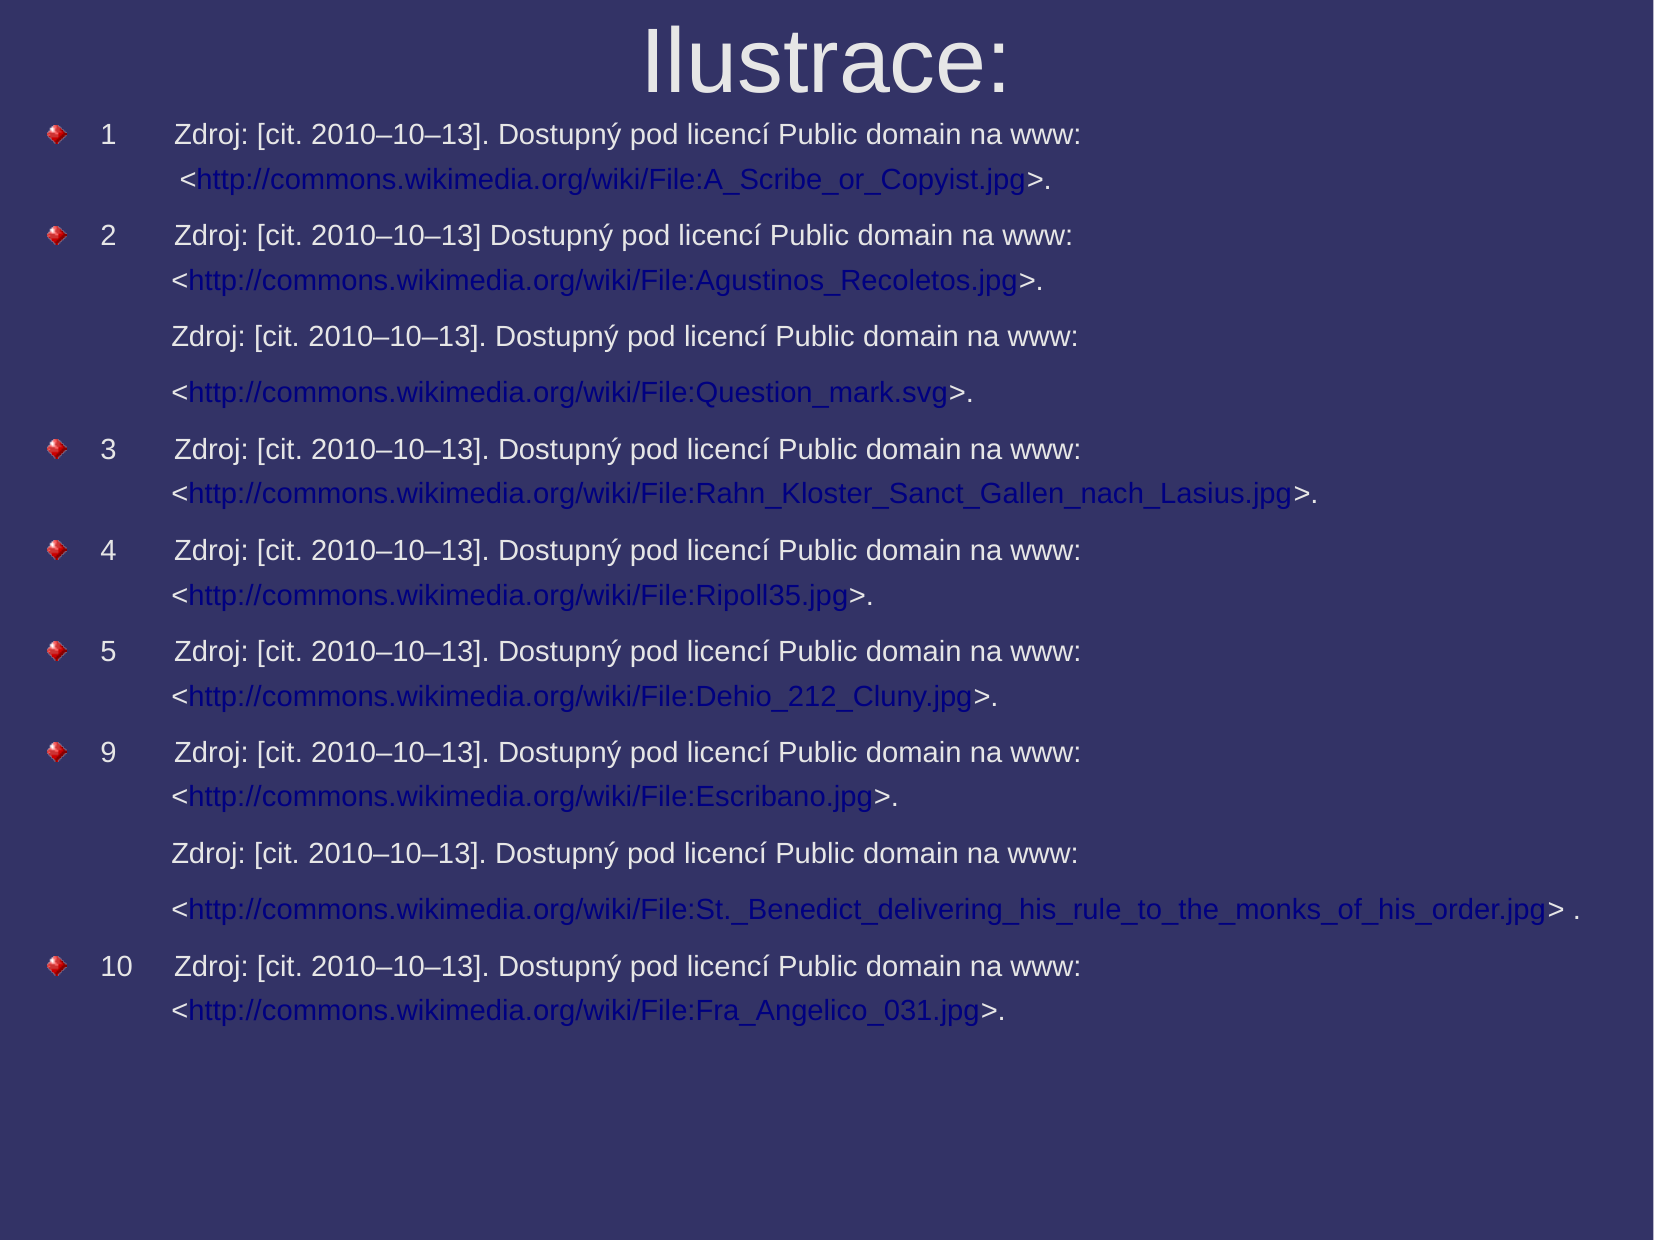

# Ilustrace:
1	Zdroj: [cit. 2010–10–13]. Dostupný pod licencí Public domain na www:
 <http://commons.wikimedia.org/wiki/File:A_Scribe_or_Copyist.jpg>.
2	Zdroj: [cit. 2010–10–13] Dostupný pod licencí Public domain na www:
<http://commons.wikimedia.org/wiki/File:Agustinos_Recoletos.jpg>.
Zdroj: [cit. 2010–10–13]. Dostupný pod licencí Public domain na www:
<http://commons.wikimedia.org/wiki/File:Question_mark.svg>.
3	Zdroj: [cit. 2010–10–13]. Dostupný pod licencí Public domain na www:
<http://commons.wikimedia.org/wiki/File:Rahn_Kloster_Sanct_Gallen_nach_Lasius.jpg>.
4	Zdroj: [cit. 2010–10–13]. Dostupný pod licencí Public domain na www:
<http://commons.wikimedia.org/wiki/File:Ripoll35.jpg>.
5	Zdroj: [cit. 2010–10–13]. Dostupný pod licencí Public domain na www:
<http://commons.wikimedia.org/wiki/File:Dehio_212_Cluny.jpg>.
9	Zdroj: [cit. 2010–10–13]. Dostupný pod licencí Public domain na www:
<http://commons.wikimedia.org/wiki/File:Escribano.jpg>.
Zdroj: [cit. 2010–10–13]. Dostupný pod licencí Public domain na www:
<http://commons.wikimedia.org/wiki/File:St._Benedict_delivering_his_rule_to_the_monks_of_his_order.jpg> .
10	Zdroj: [cit. 2010–10–13]. Dostupný pod licencí Public domain na www:
<http://commons.wikimedia.org/wiki/File:Fra_Angelico_031.jpg>.